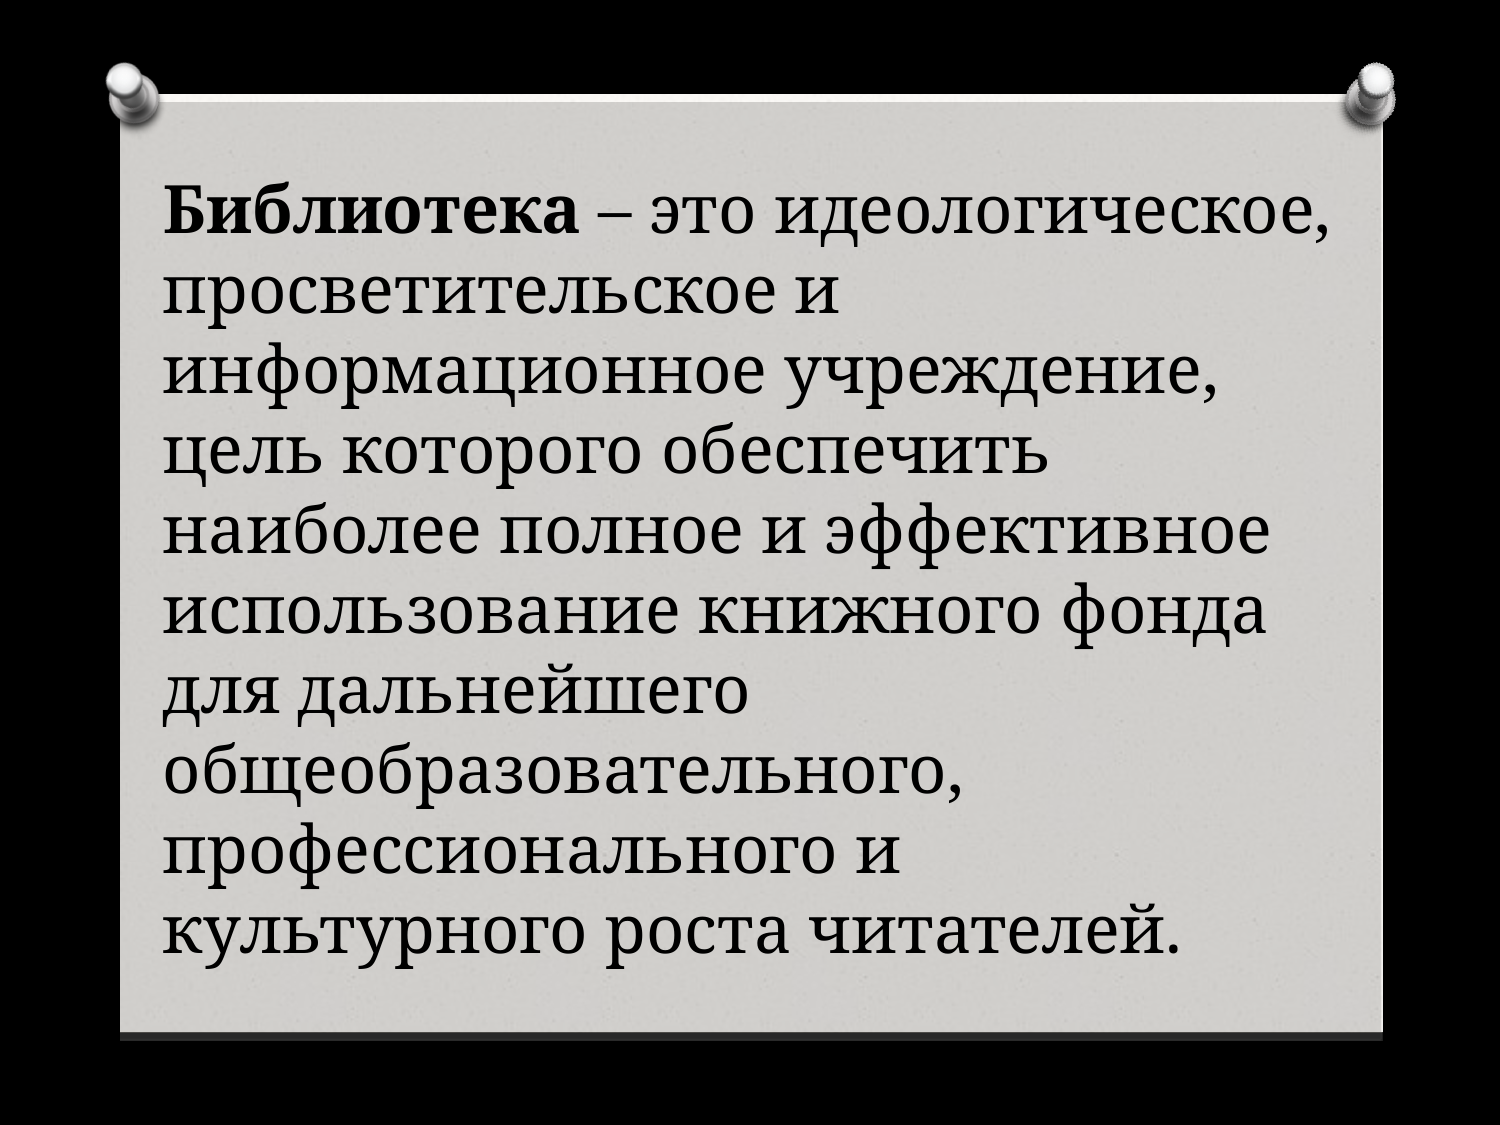

# Библиотека – это идеологическое, просветительское и информационное учреждение, цель которого обеспечить наиболее полное и эффективное использование книжного фонда для дальнейшего общеобразовательного, профессионального и культурного роста читателей.